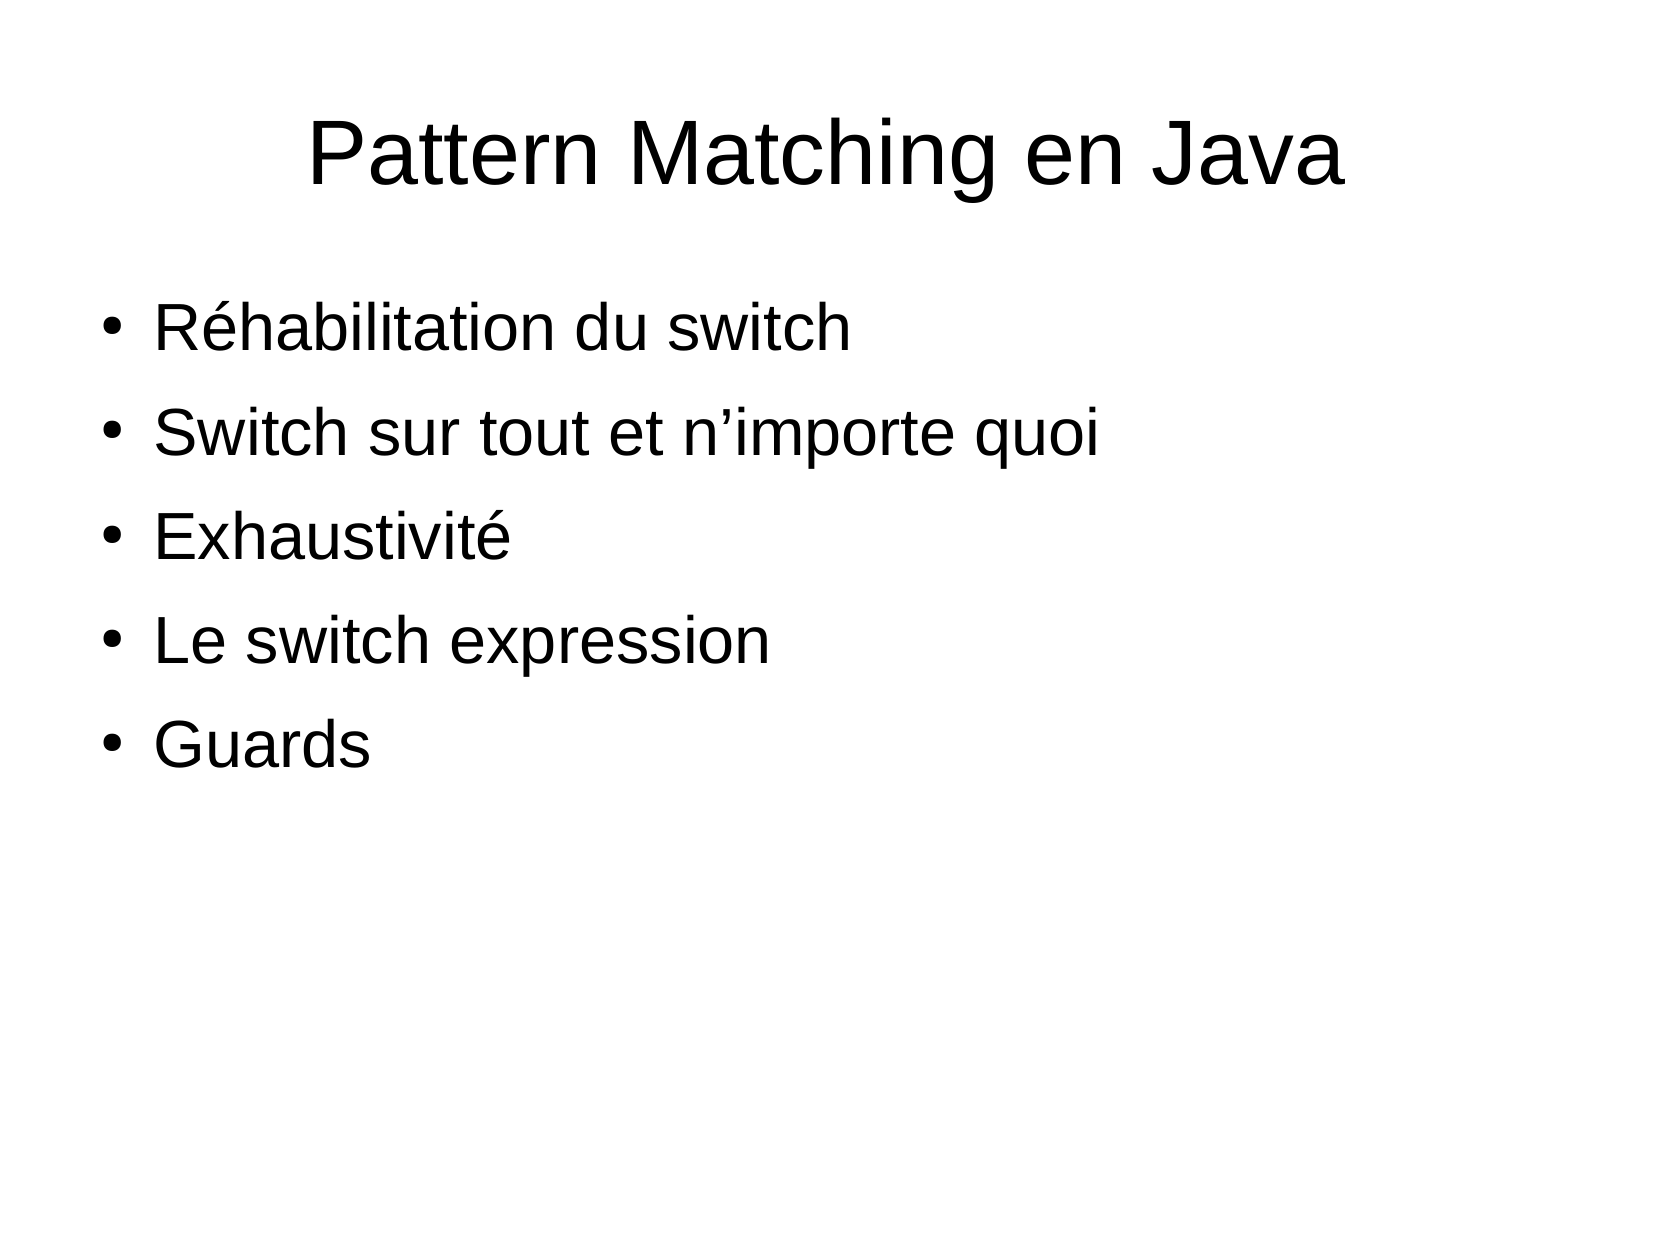

# Pattern Matching en Java
Réhabilitation du switch
Switch sur tout et n’importe quoi
Exhaustivité
Le switch expression
Guards